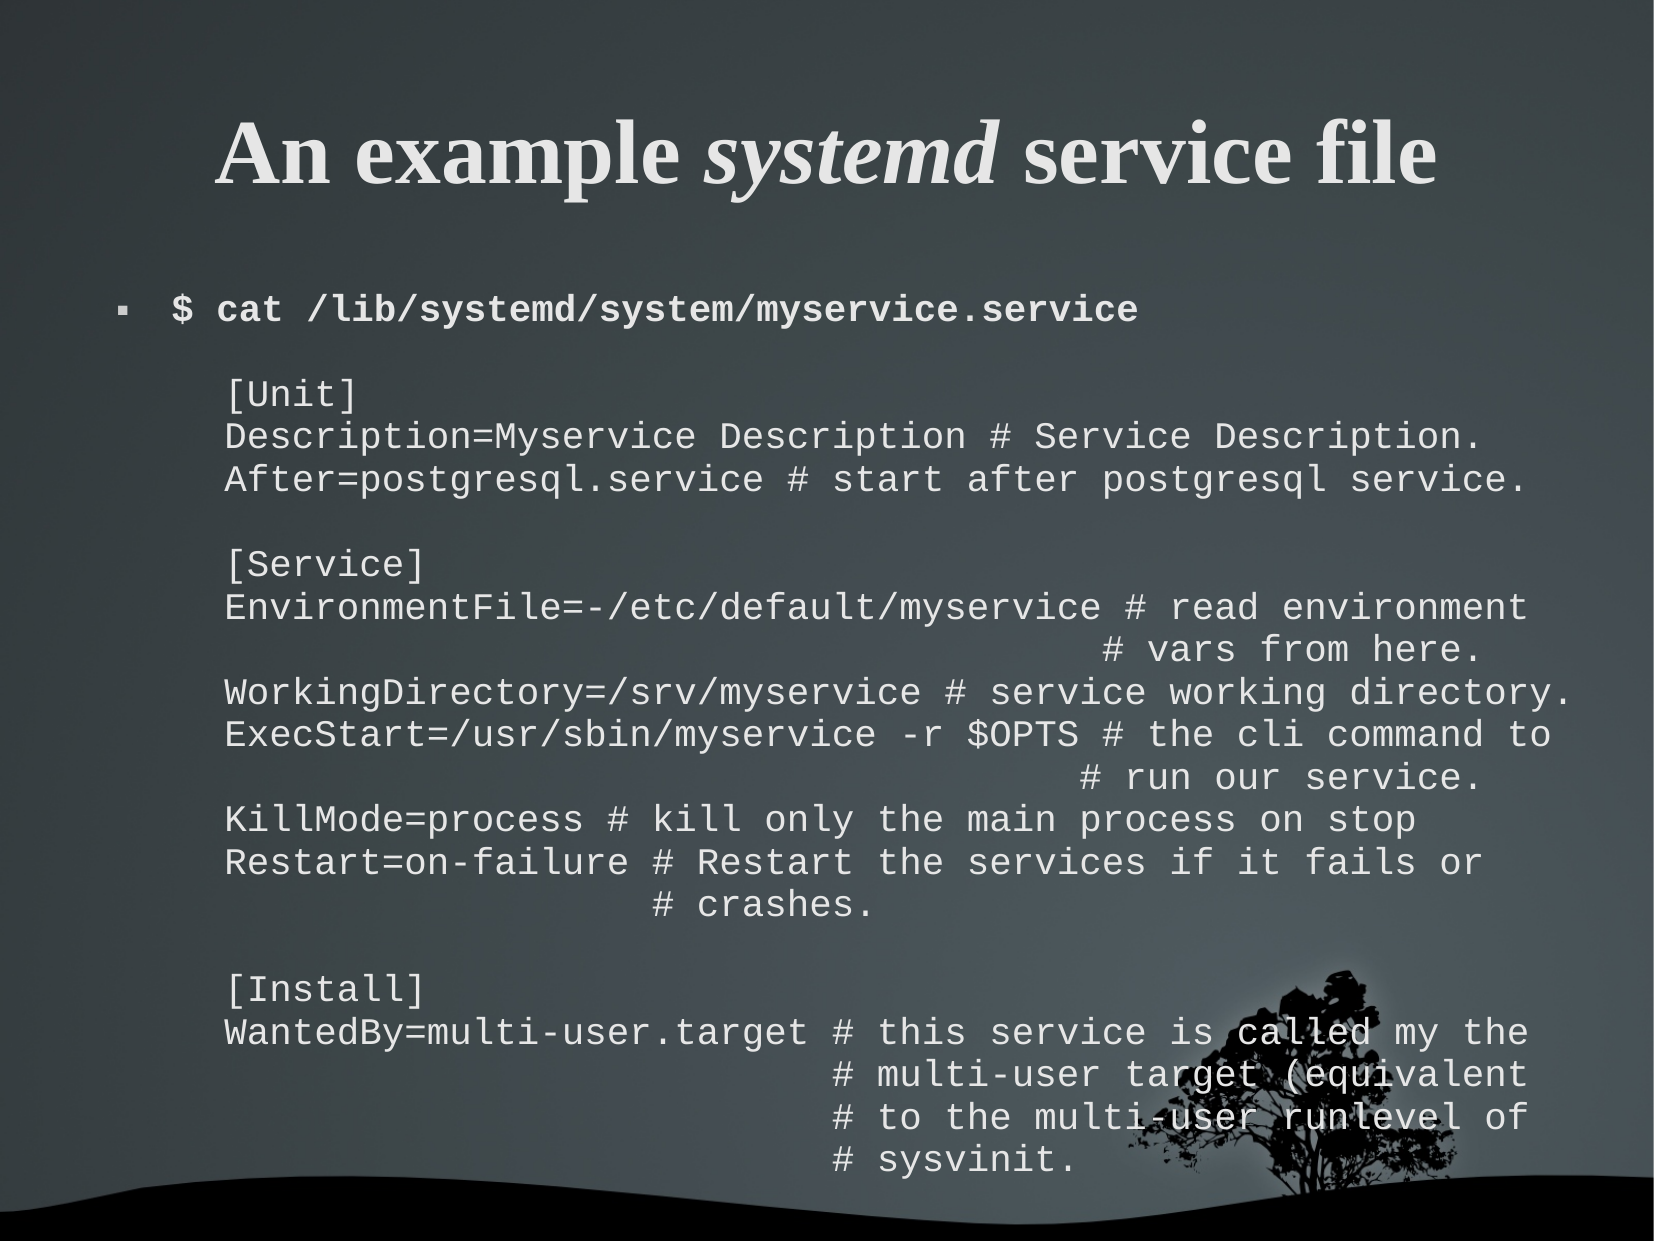

# An example systemd service file
$ cat /lib/systemd/system/myservice.service
[Unit]
Description=Myservice Description # Service Description.
After=postgresql.service # start after postgresql service.
[Service]
EnvironmentFile=-/etc/default/myservice # read environment # vars from here.
WorkingDirectory=/srv/myservice # service working directory.
ExecStart=/usr/sbin/myservice -r $OPTS # the cli command to # run our service.
KillMode=process # kill only the main process on stop
Restart=on-failure # Restart the services if it fails or # crashes.
[Install]
WantedBy=multi-user.target # this service is called my the
 # multi-user target (equivalent # to the multi-user runlevel of
 # sysvinit.